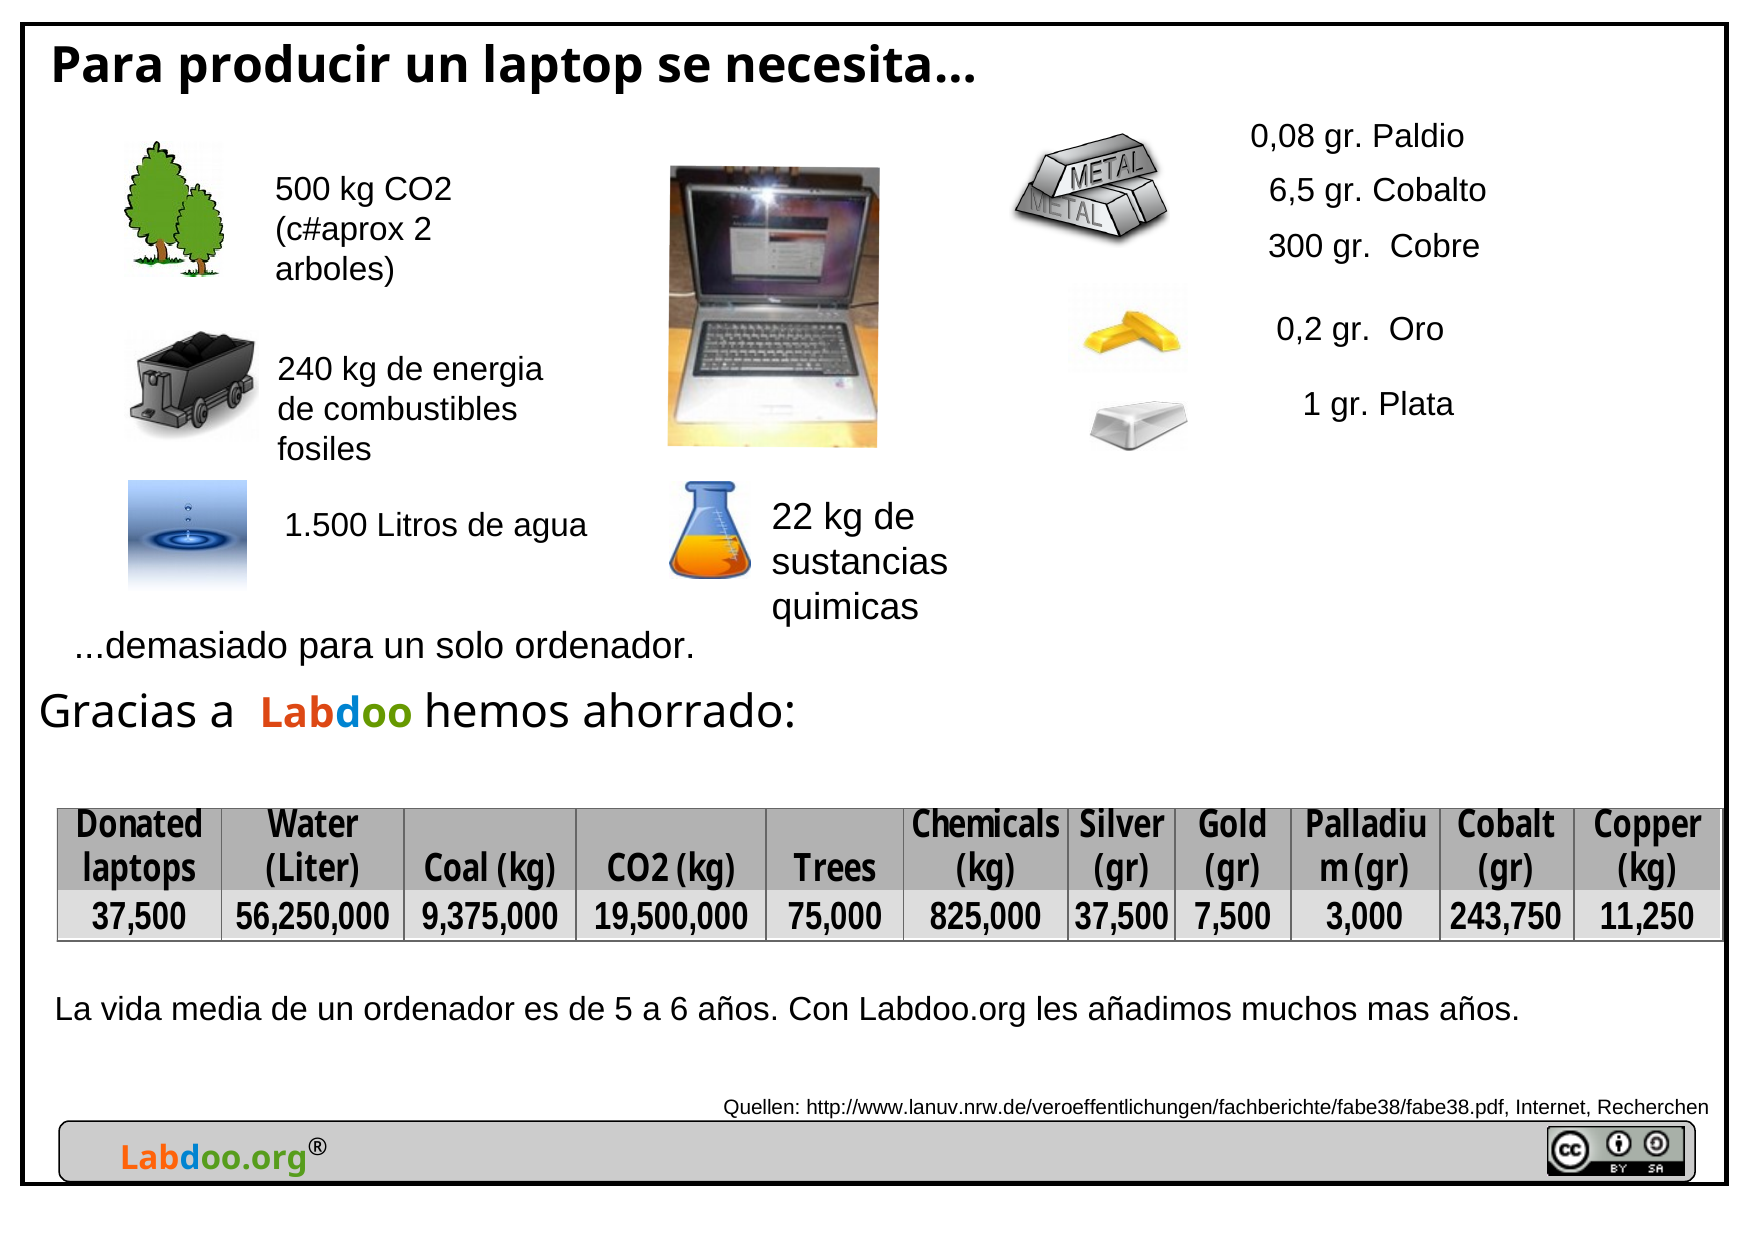

Para producir un laptop se necesita…
0,08 gr. Paldio
500 kg CO2
(c#aprox 2 arboles)
6,5 gr. Cobalto
300 gr. Cobre
0,2 gr. Oro
240 kg de energia de combustibles fosiles
1 gr. Plata
22 kg de sustancias quimicas
1.500 Litros de agua
...demasiado para un solo ordenador.
Gracias a Labdoo hemos ahorrado:
La vida media de un ordenador es de 5 a 6 años. Con Labdoo.org les añadimos muchos mas años.
Quellen: http://www.lanuv.nrw.de/veroeffentlichungen/fachberichte/fabe38/fabe38.pdf, Internet, Recherchen
Labdoo.org®